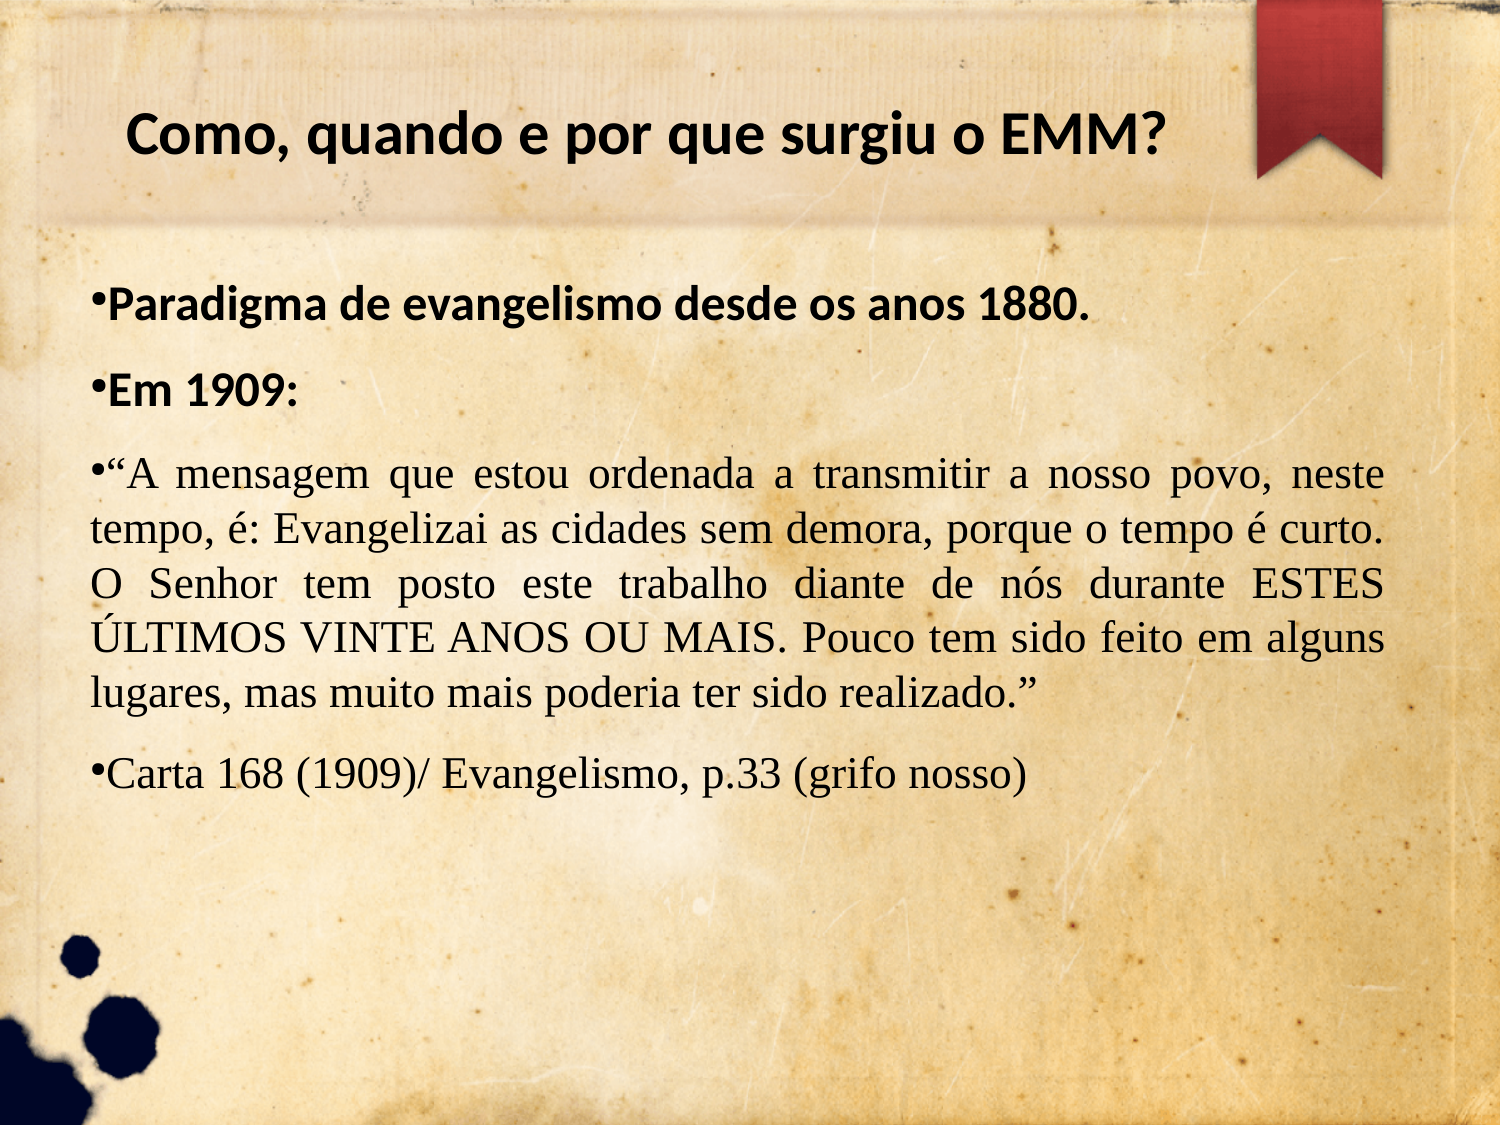

# Como, quando e por que surgiu o EMM?
Paradigma de evangelismo desde os anos 1880.
Em 1909:
“A mensagem que estou ordenada a transmitir a nosso povo, neste tempo, é: Evangelizai as cidades sem demora, porque o tempo é curto. O Senhor tem posto este trabalho diante de nós durante ESTES ÚLTIMOS VINTE ANOS OU MAIS. Pouco tem sido feito em alguns lugares, mas muito mais poderia ter sido realizado.”
Carta 168 (1909)/ Evangelismo, p.33 (grifo nosso)